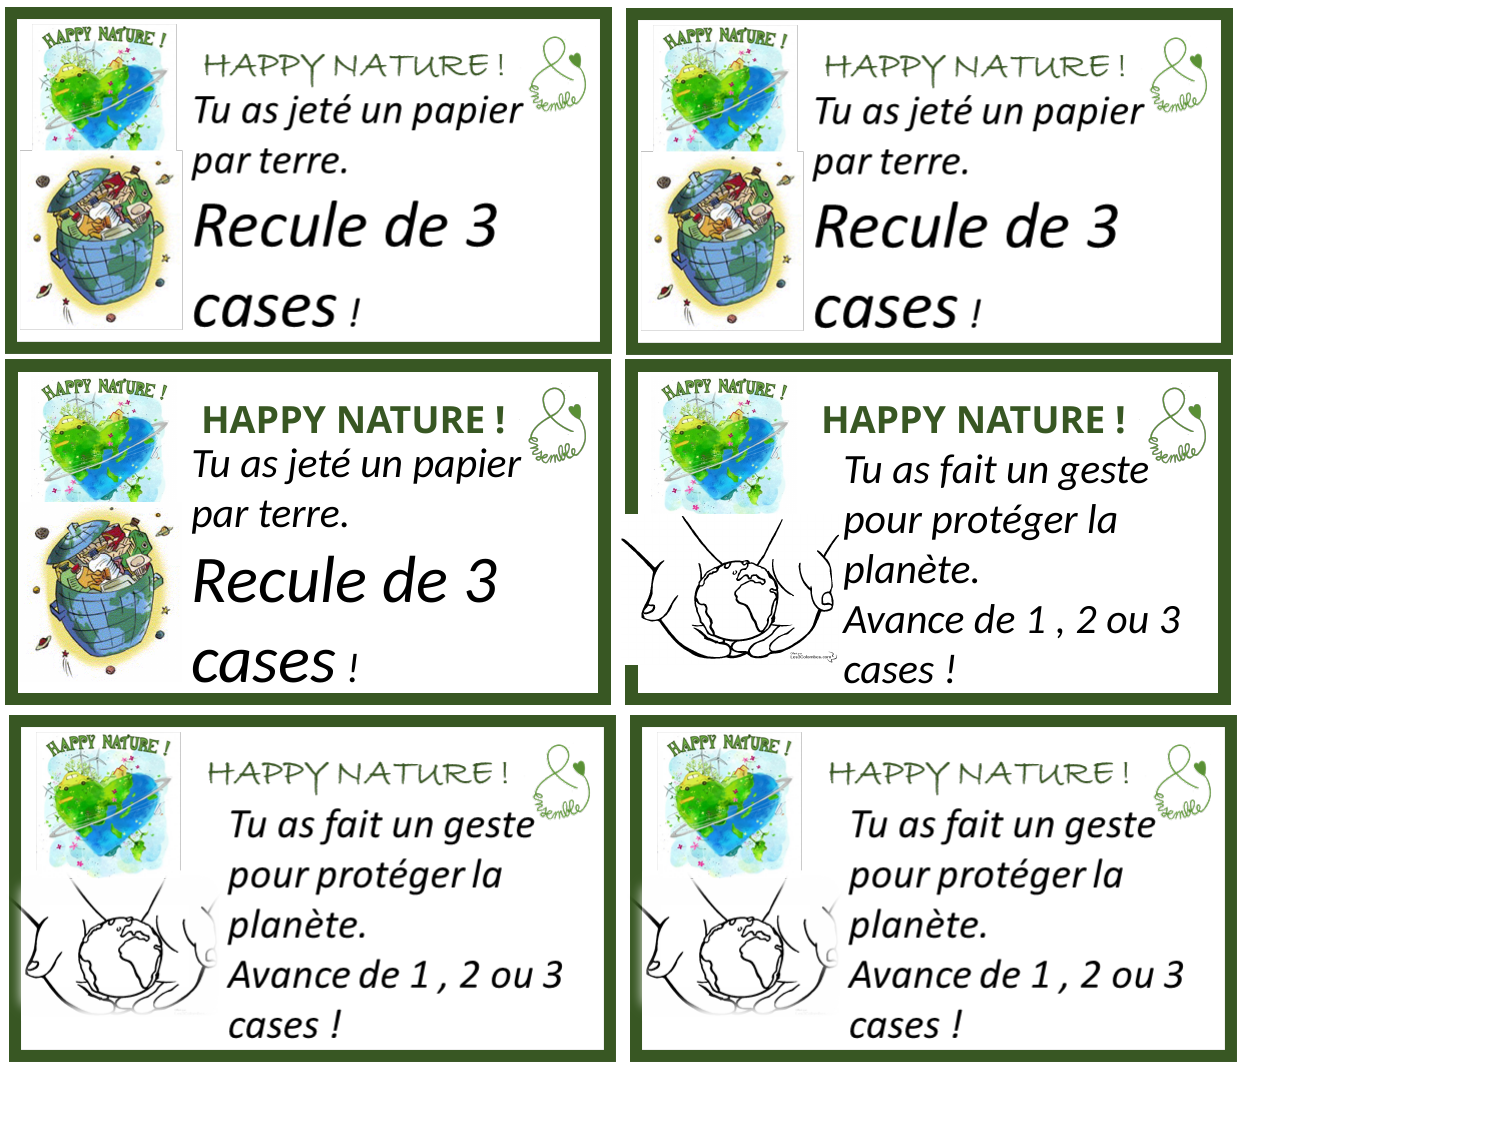

HAPPY NATURE !
HAPPY NATURE !
Tu as jeté un papier par terre.
Recule de 3 cases !
Tu as fait un geste
pour protéger la planète.
Avance de 1 , 2 ou 3 cases !